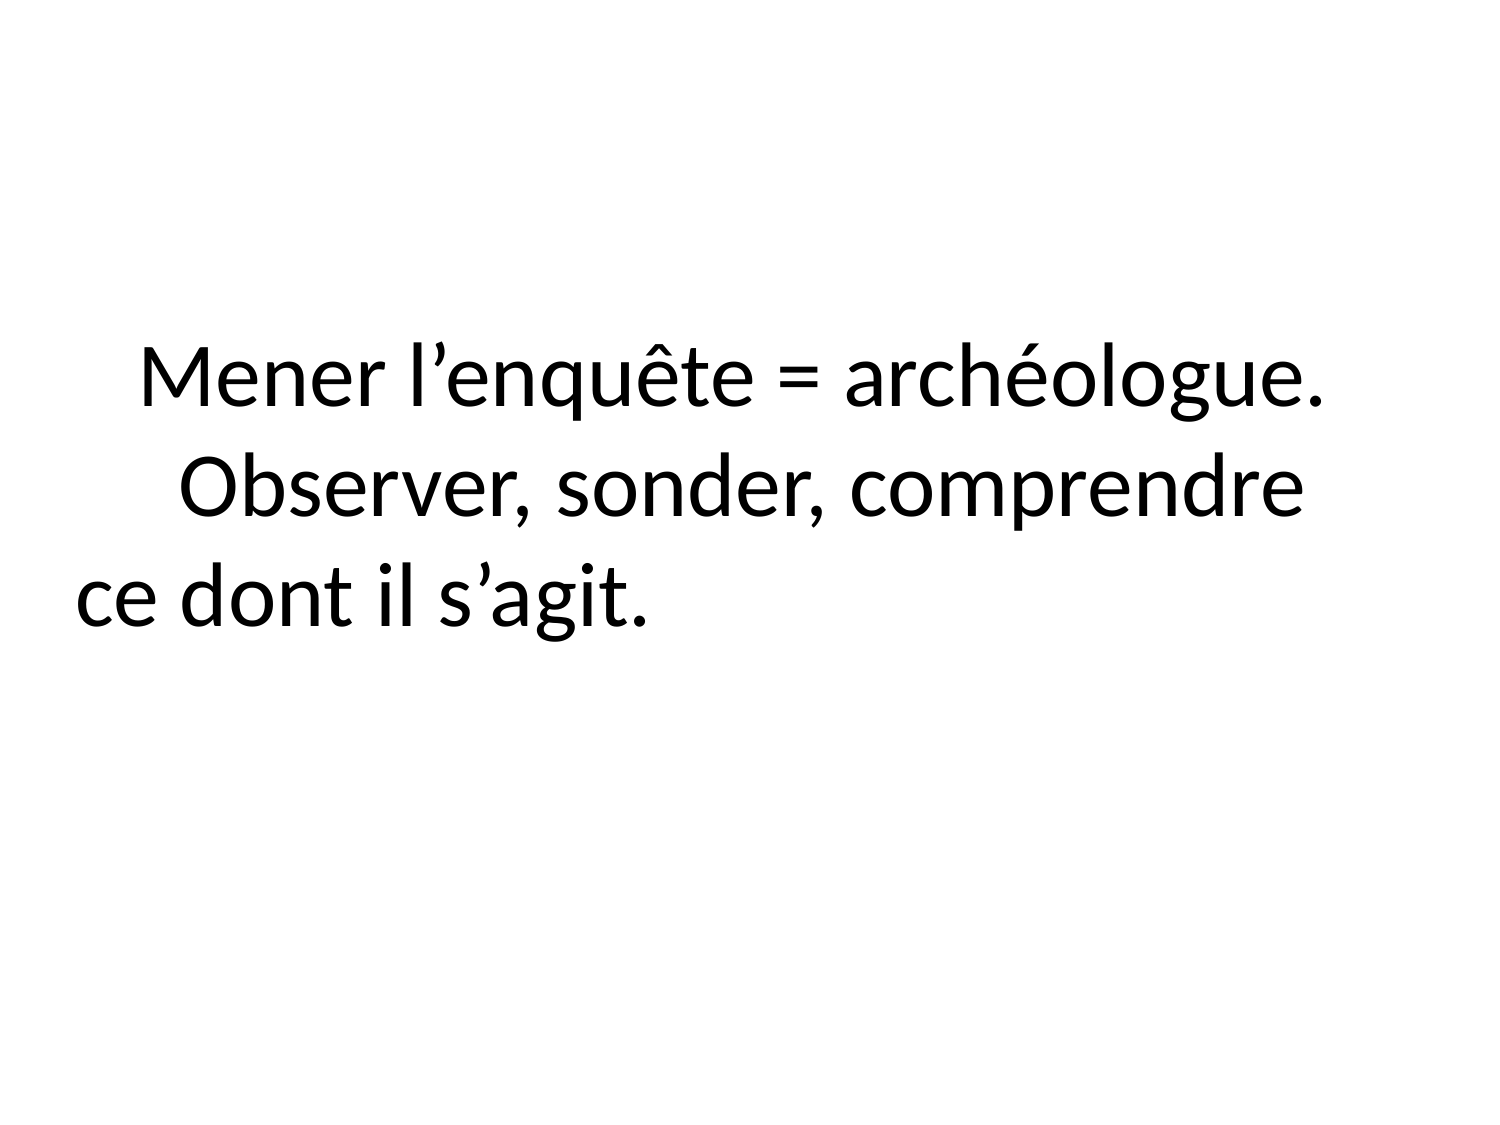

# Mener l’enquête = archéologue.
 Observer, sonder, comprendre ce dont il s’agit.